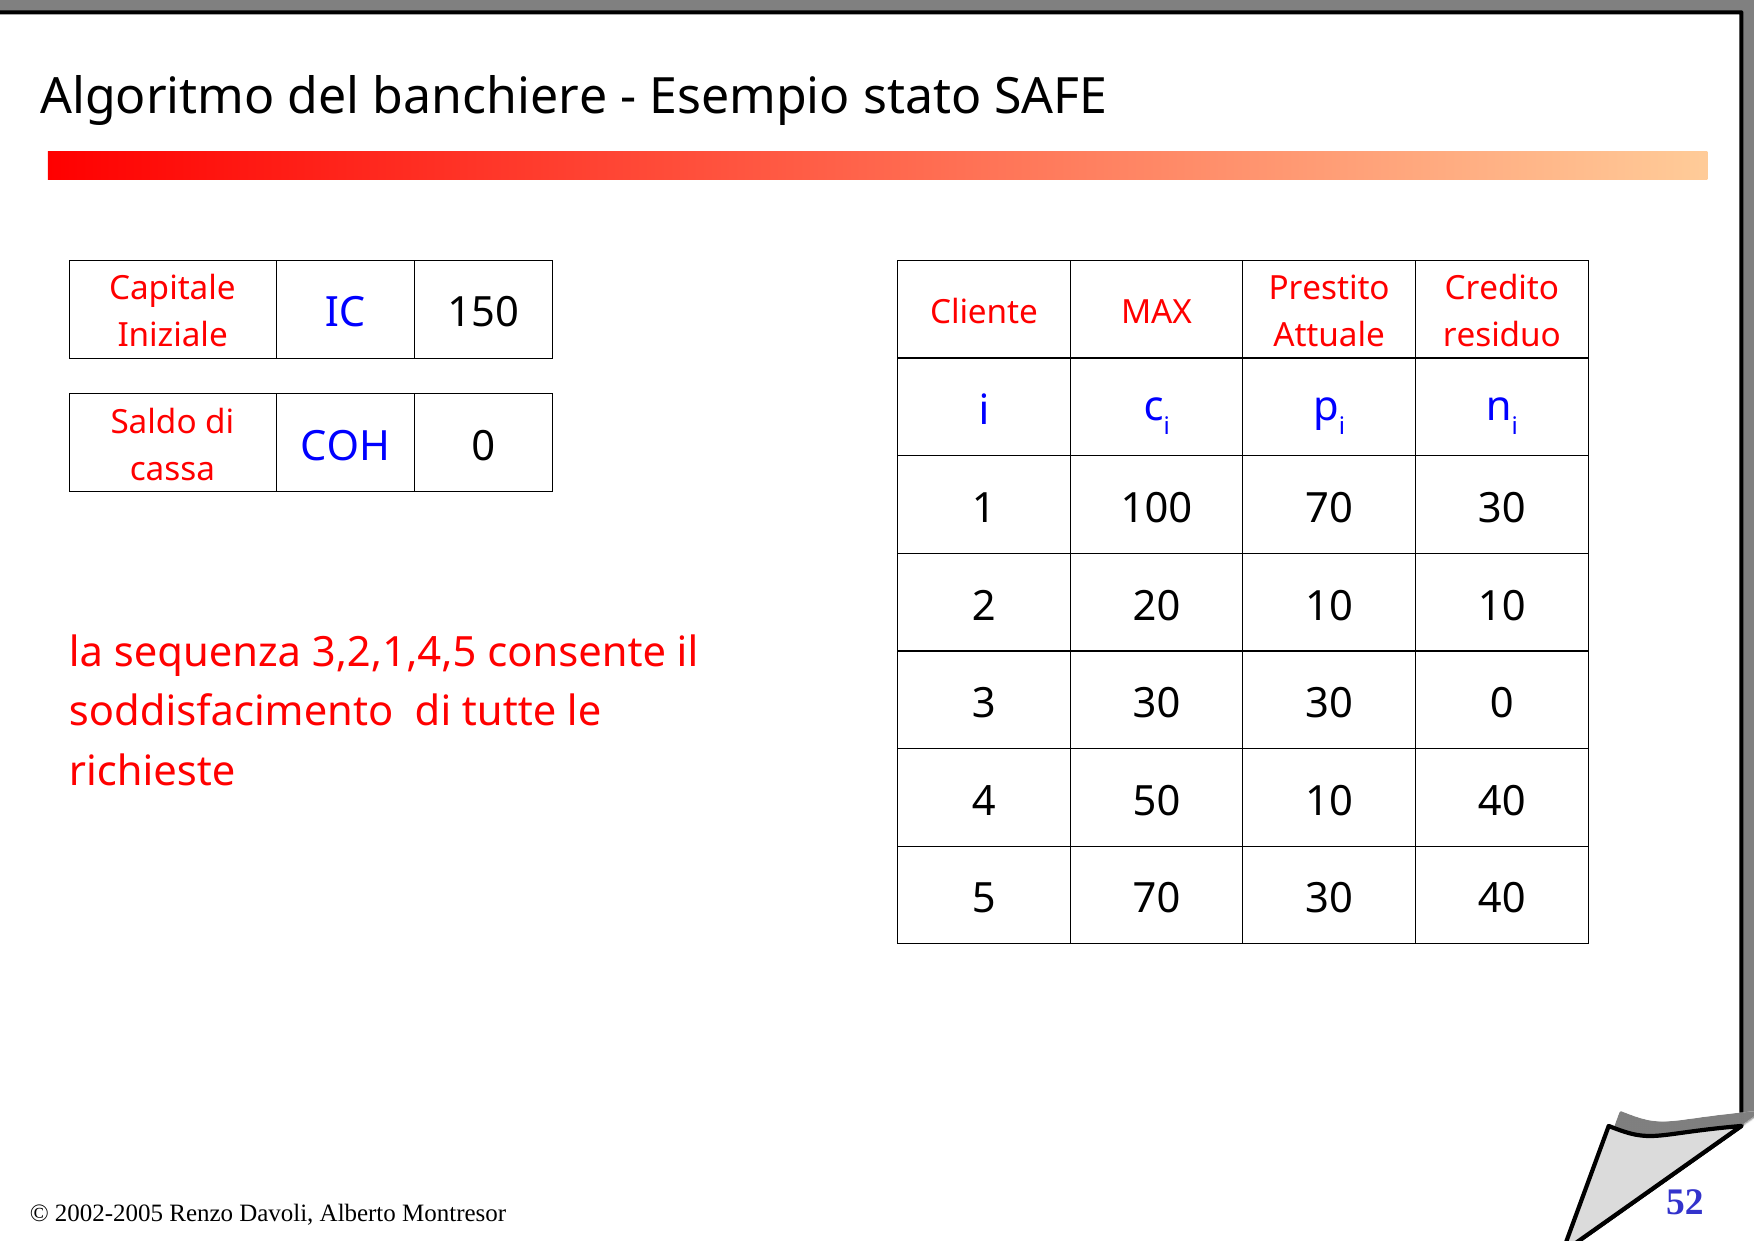

# Algoritmo del banchiere - Esempio stato SAFE
Capitale
Iniziale
IC
150
Cliente
MAX
Prestito
Attuale
Credito
residuo
i
ci
pi
ni
Saldo di
cassa
COH
0
1
100
70
30
2
20
10
10
la sequenza 3,2,1,4,5 consente il soddisfacimento di tutte le richieste
3
30
30
0
4
50
10
40
5
70
30
40